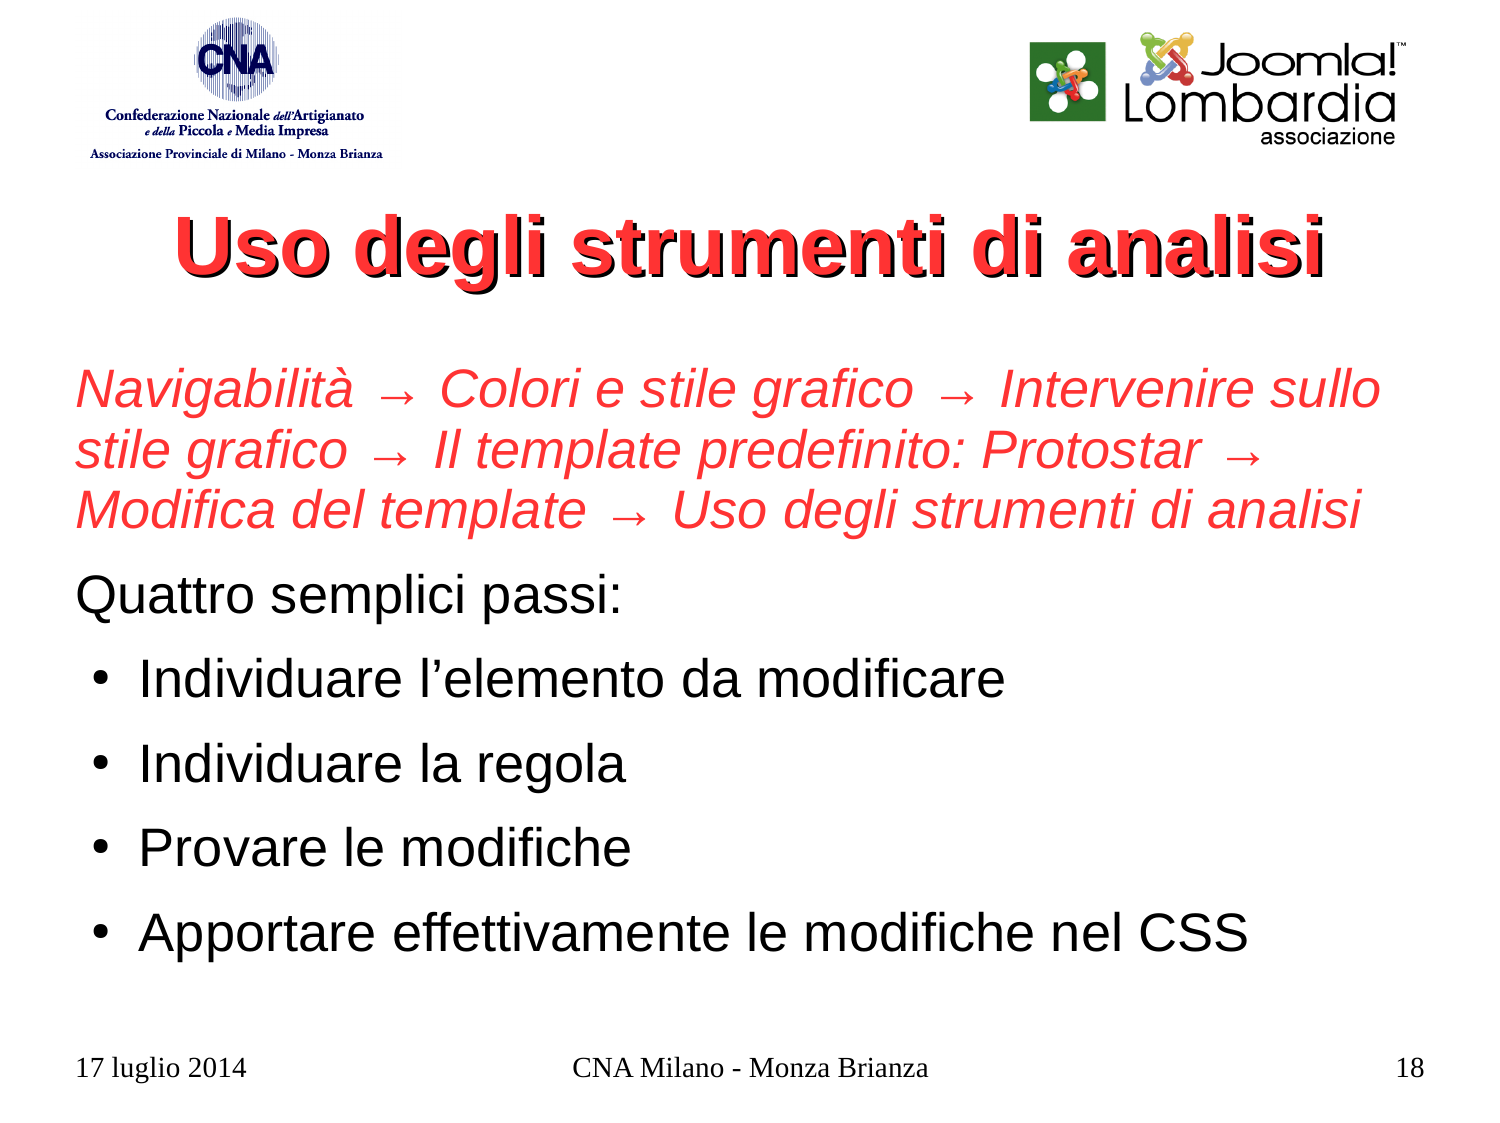

# Uso degli strumenti di analisi
Navigabilità → Colori e stile grafico → Intervenire sullo stile grafico → Il template predefinito: Protostar → Modifica del template → Uso degli strumenti di analisi
Quattro semplici passi:
Individuare l’elemento da modificare
Individuare la regola
Provare le modifiche
Apportare effettivamente le modifiche nel CSS
17 luglio 2014
CNA Milano - Monza Brianza
18